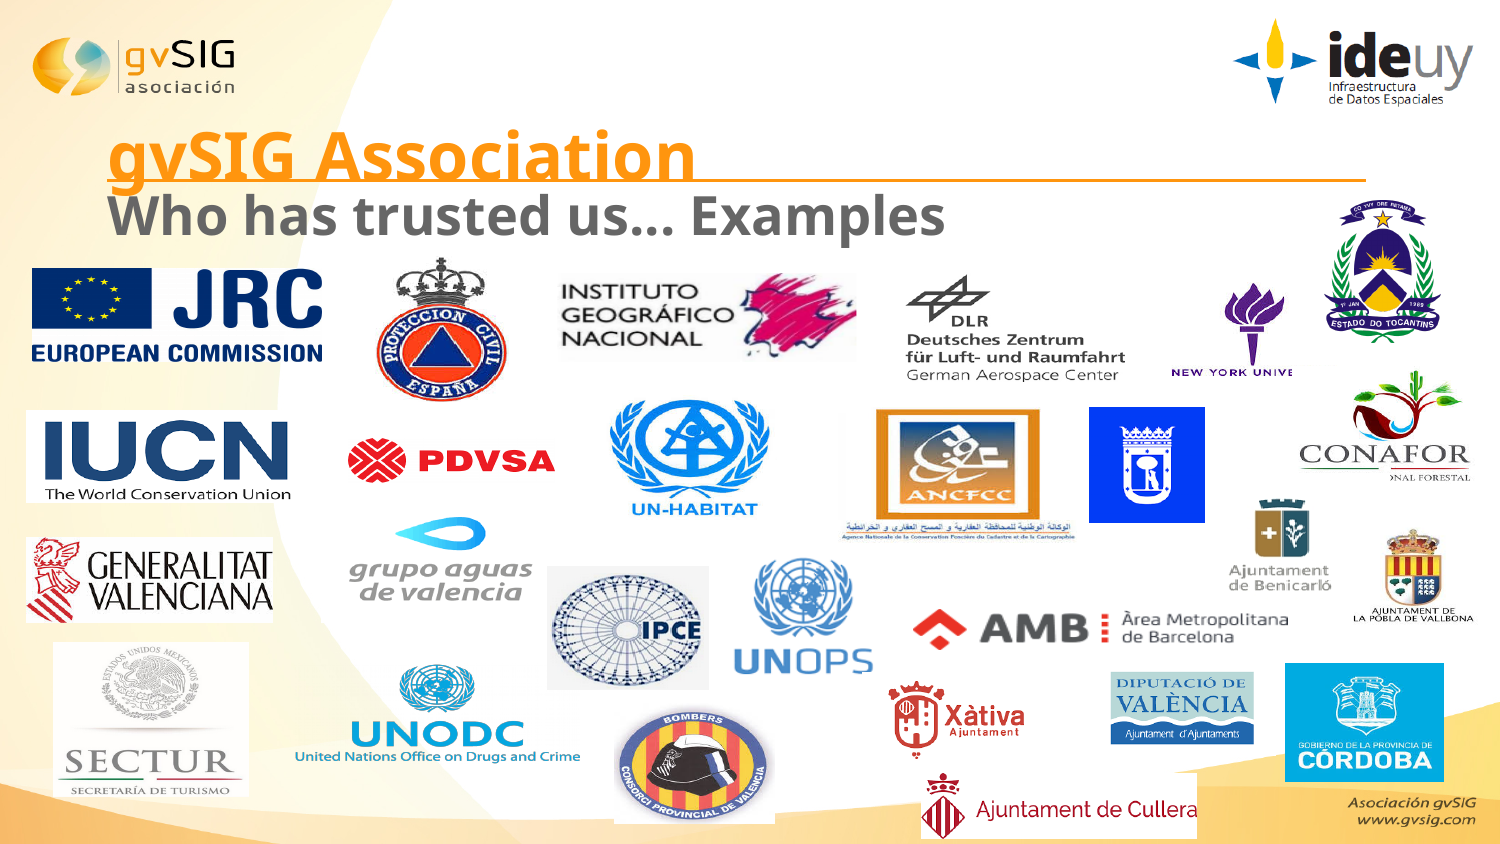

# gvSIG Association
Who has trusted us... Examples